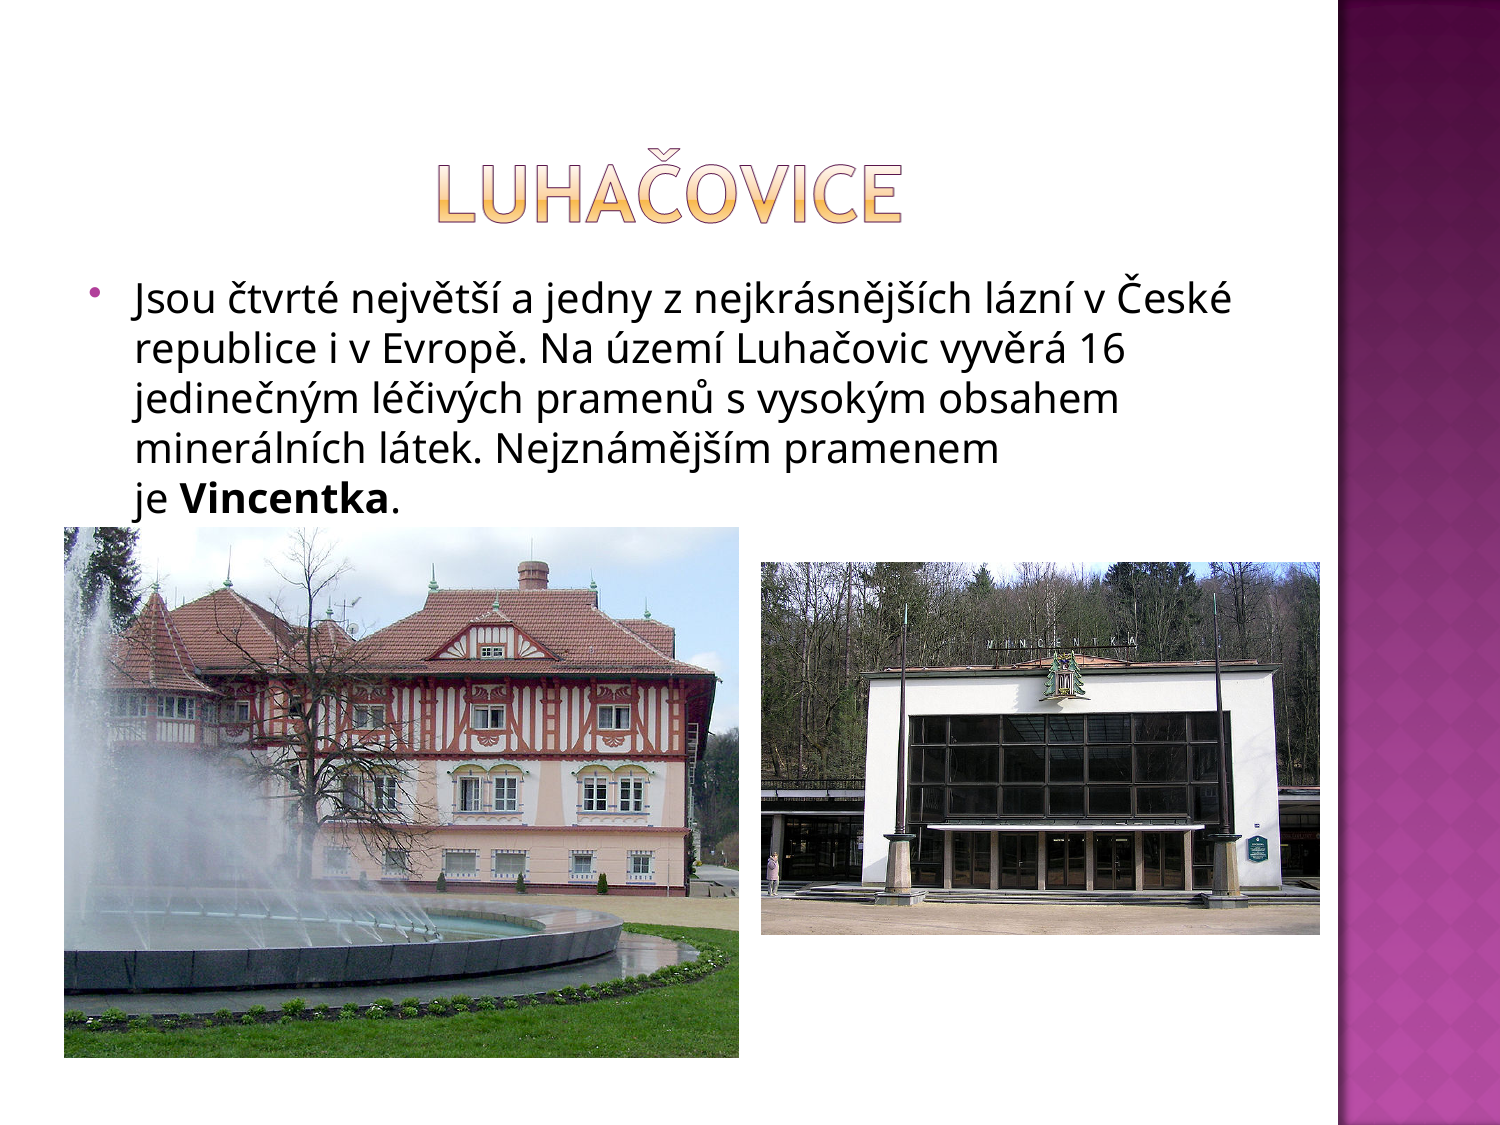

# Jsou čtvrté největší a jedny z nejkrásnějších lázní v České republice i v Evropě. Na území Luhačovic vyvěrá 16 jedinečným léčivých pramenů s vysokým obsahem minerálních látek. Nejznámějším pramenem je Vincentka.